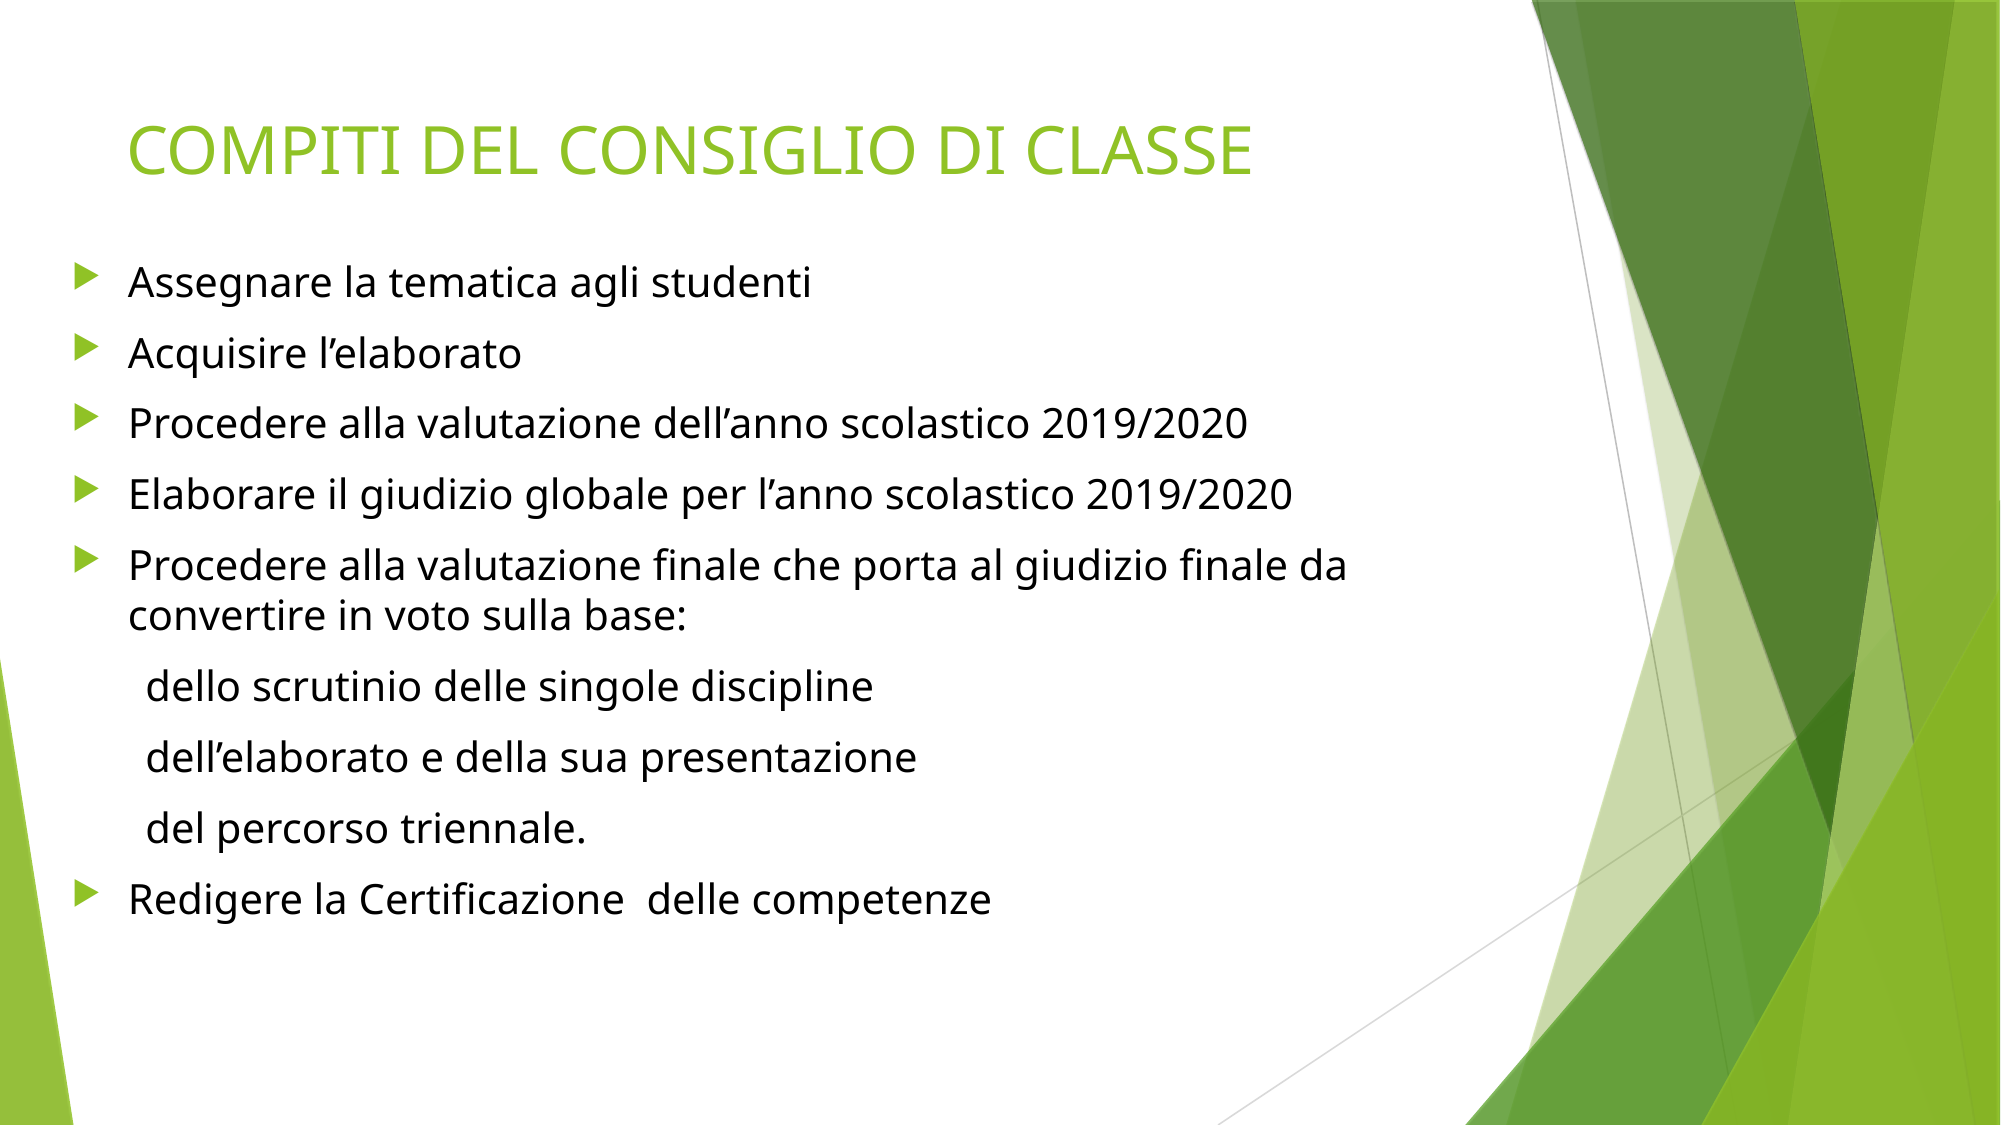

# COMPITI DEL CONSIGLIO DI CLASSE
Assegnare la tematica agli studenti
Acquisire l’elaborato
Procedere alla valutazione dell’anno scolastico 2019/2020
Elaborare il giudizio globale per l’anno scolastico 2019/2020
Procedere alla valutazione finale che porta al giudizio finale da convertire in voto sulla base:
	dello scrutinio delle singole discipline
	dell’elaborato e della sua presentazione
	del percorso triennale.
Redigere la Certificazione delle competenze